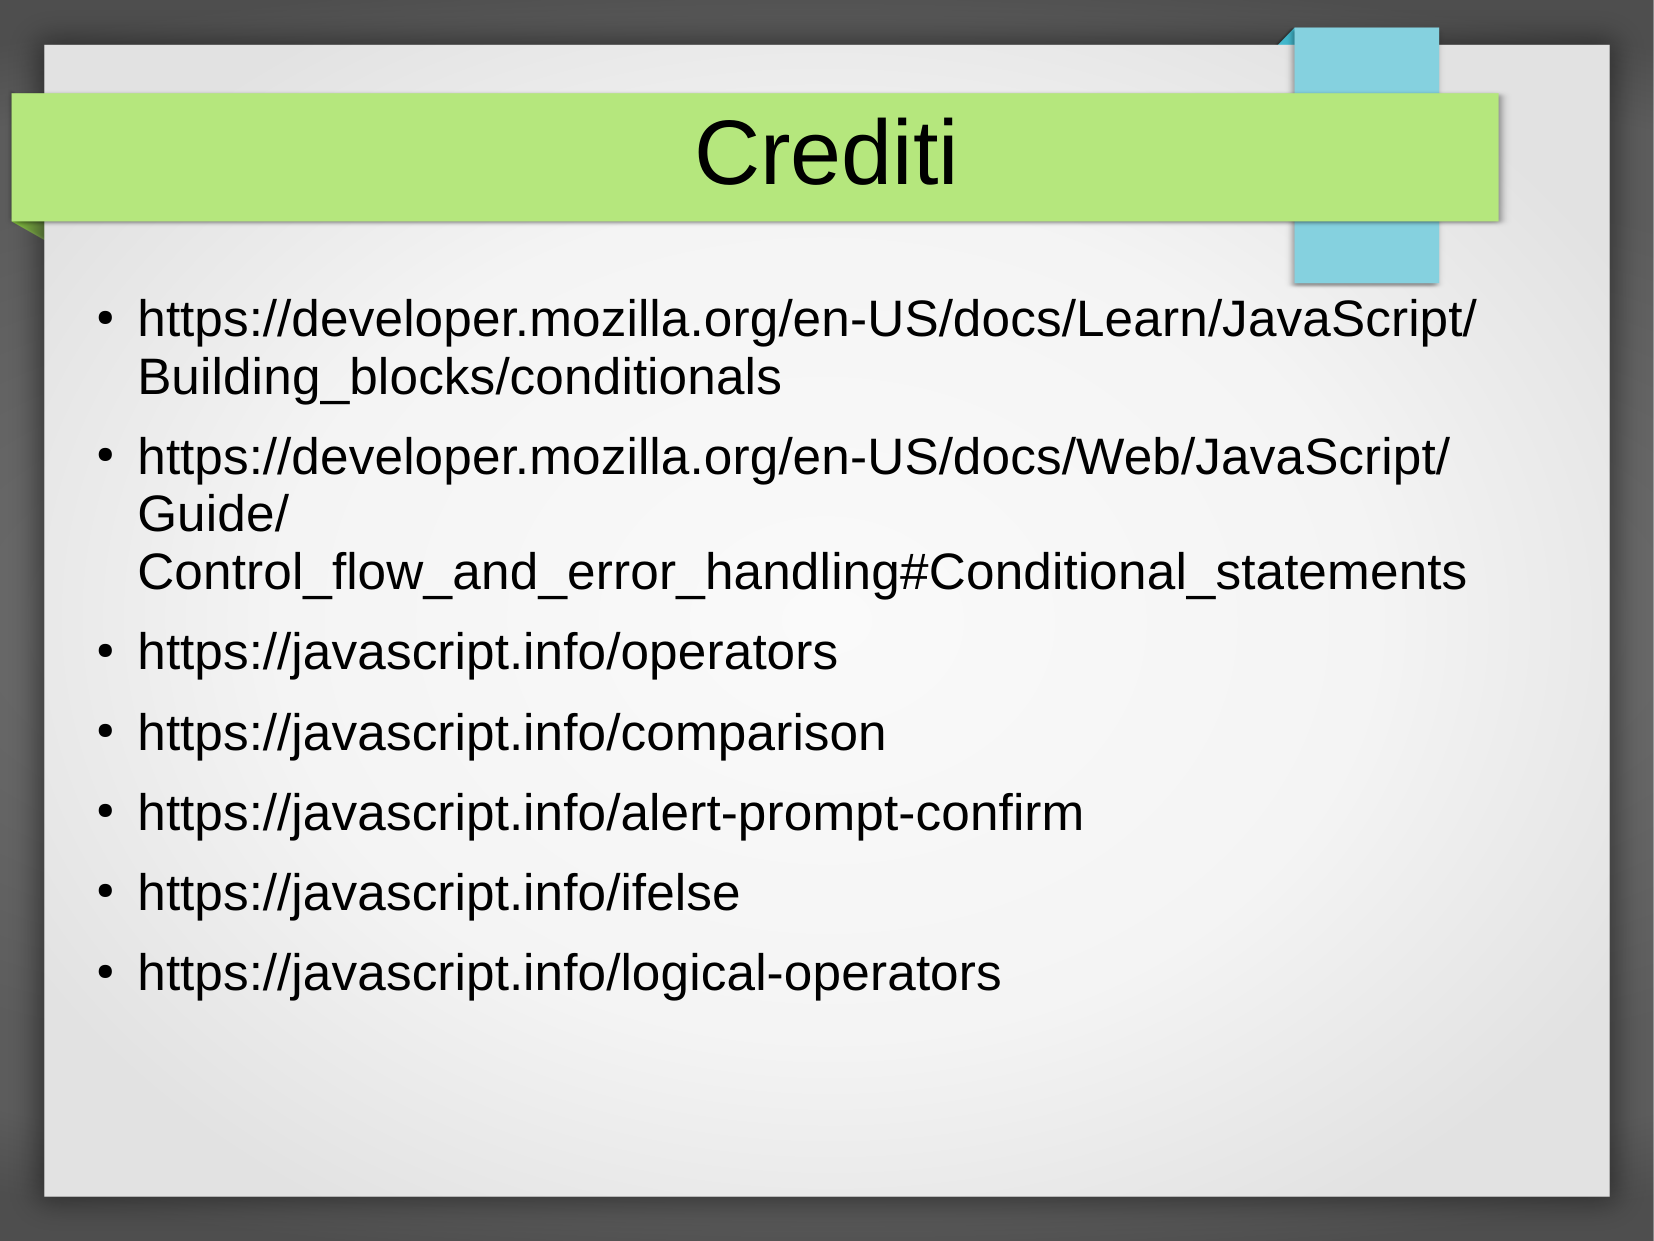

# Crediti
https://developer.mozilla.org/en-US/docs/Learn/JavaScript/Building_blocks/conditionals
https://developer.mozilla.org/en-US/docs/Web/JavaScript/Guide/Control_flow_and_error_handling#Conditional_statements
https://javascript.info/operators
https://javascript.info/comparison
https://javascript.info/alert-prompt-confirm
https://javascript.info/ifelse
https://javascript.info/logical-operators